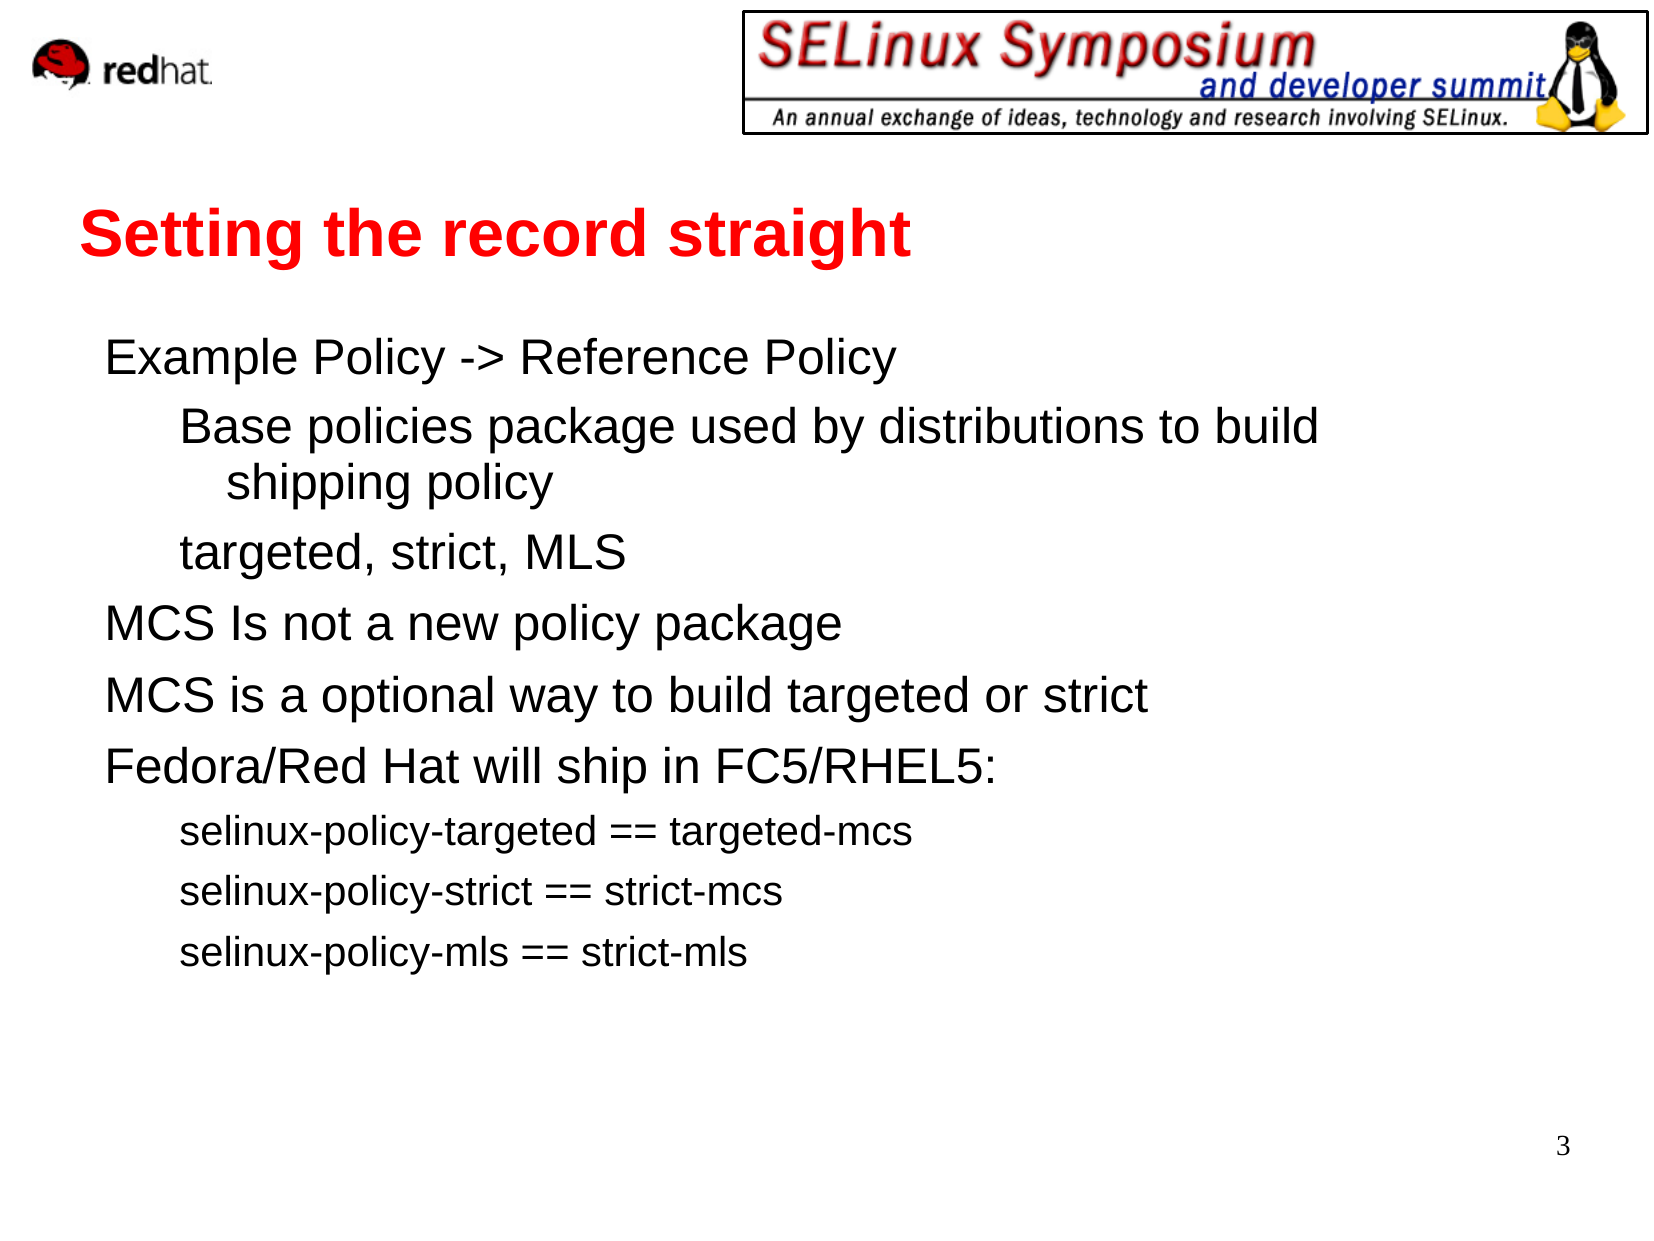

# Setting the record straight
Example Policy -> Reference Policy
Base policies package used by distributions to build shipping policy
targeted, strict, MLS
MCS Is not a new policy package
MCS is a optional way to build targeted or strict
Fedora/Red Hat will ship in FC5/RHEL5:
selinux-policy-targeted == targeted-mcs
selinux-policy-strict == strict-mcs
selinux-policy-mls == strict-mls